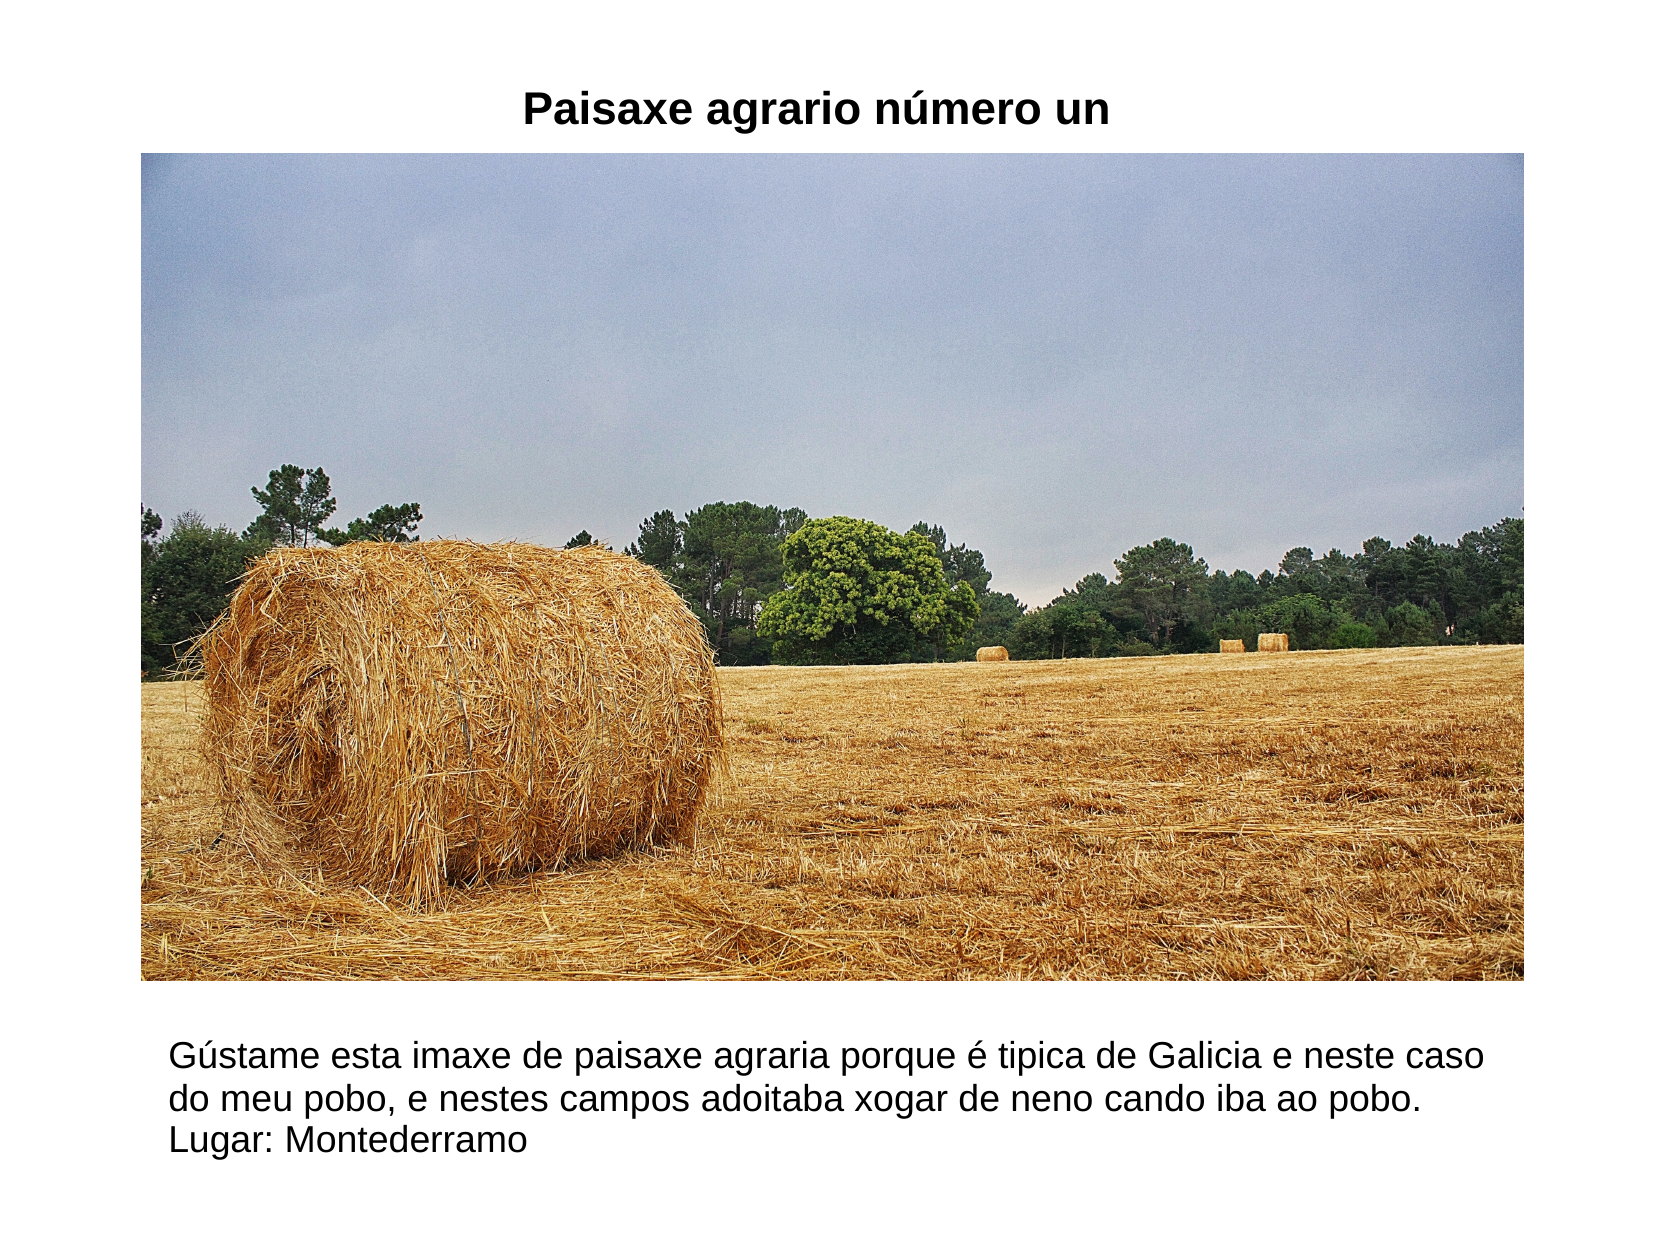

Paisaxe agrario número un
Gústame esta imaxe de paisaxe agraria porque é tipica de Galicia e neste caso do meu pobo, e nestes campos adoitaba xogar de neno cando iba ao pobo.
Lugar: Montederramo